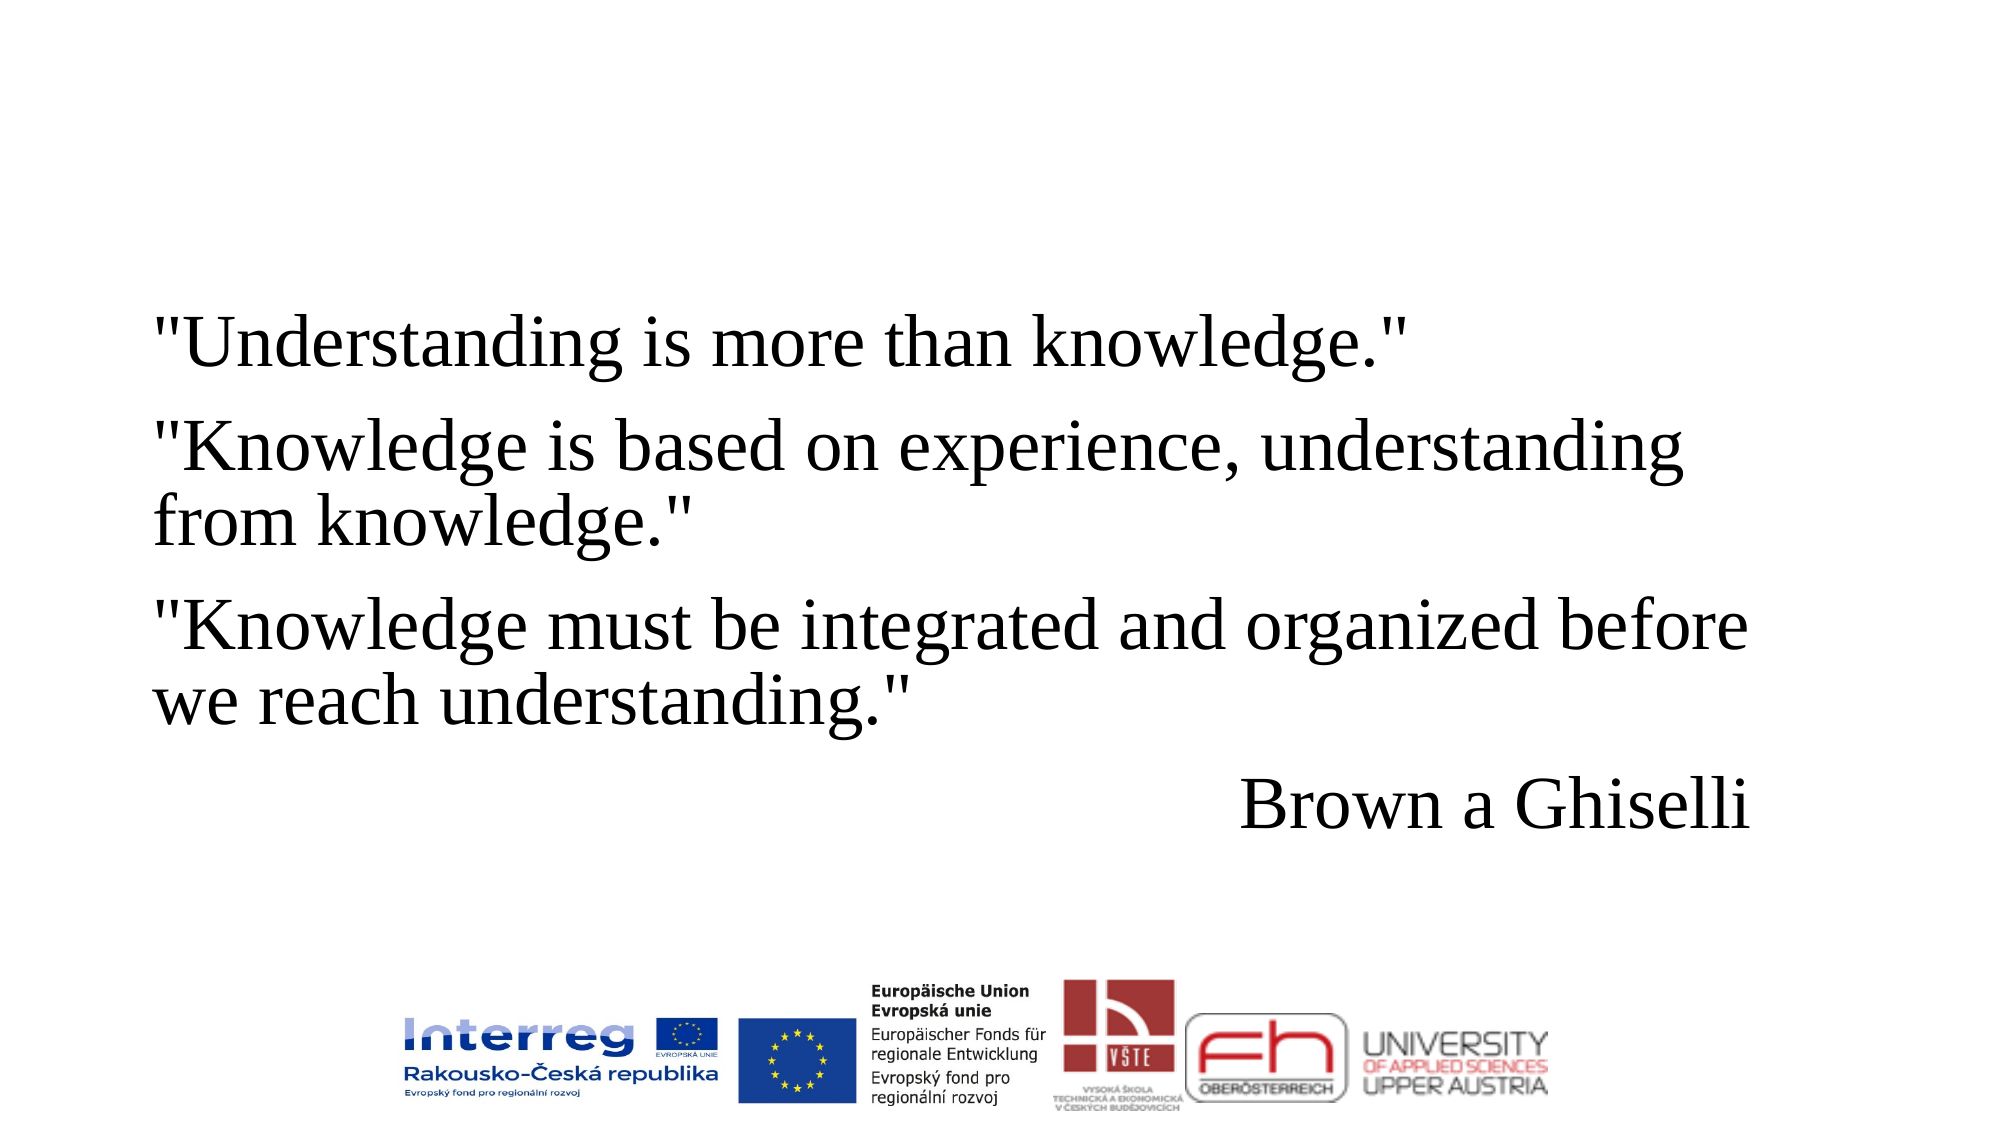

# "Understanding is more than knowledge."
"Knowledge is based on experience, understanding from knowledge."
"Knowledge must be integrated and organized before we reach understanding."
 Brown a Ghiselli